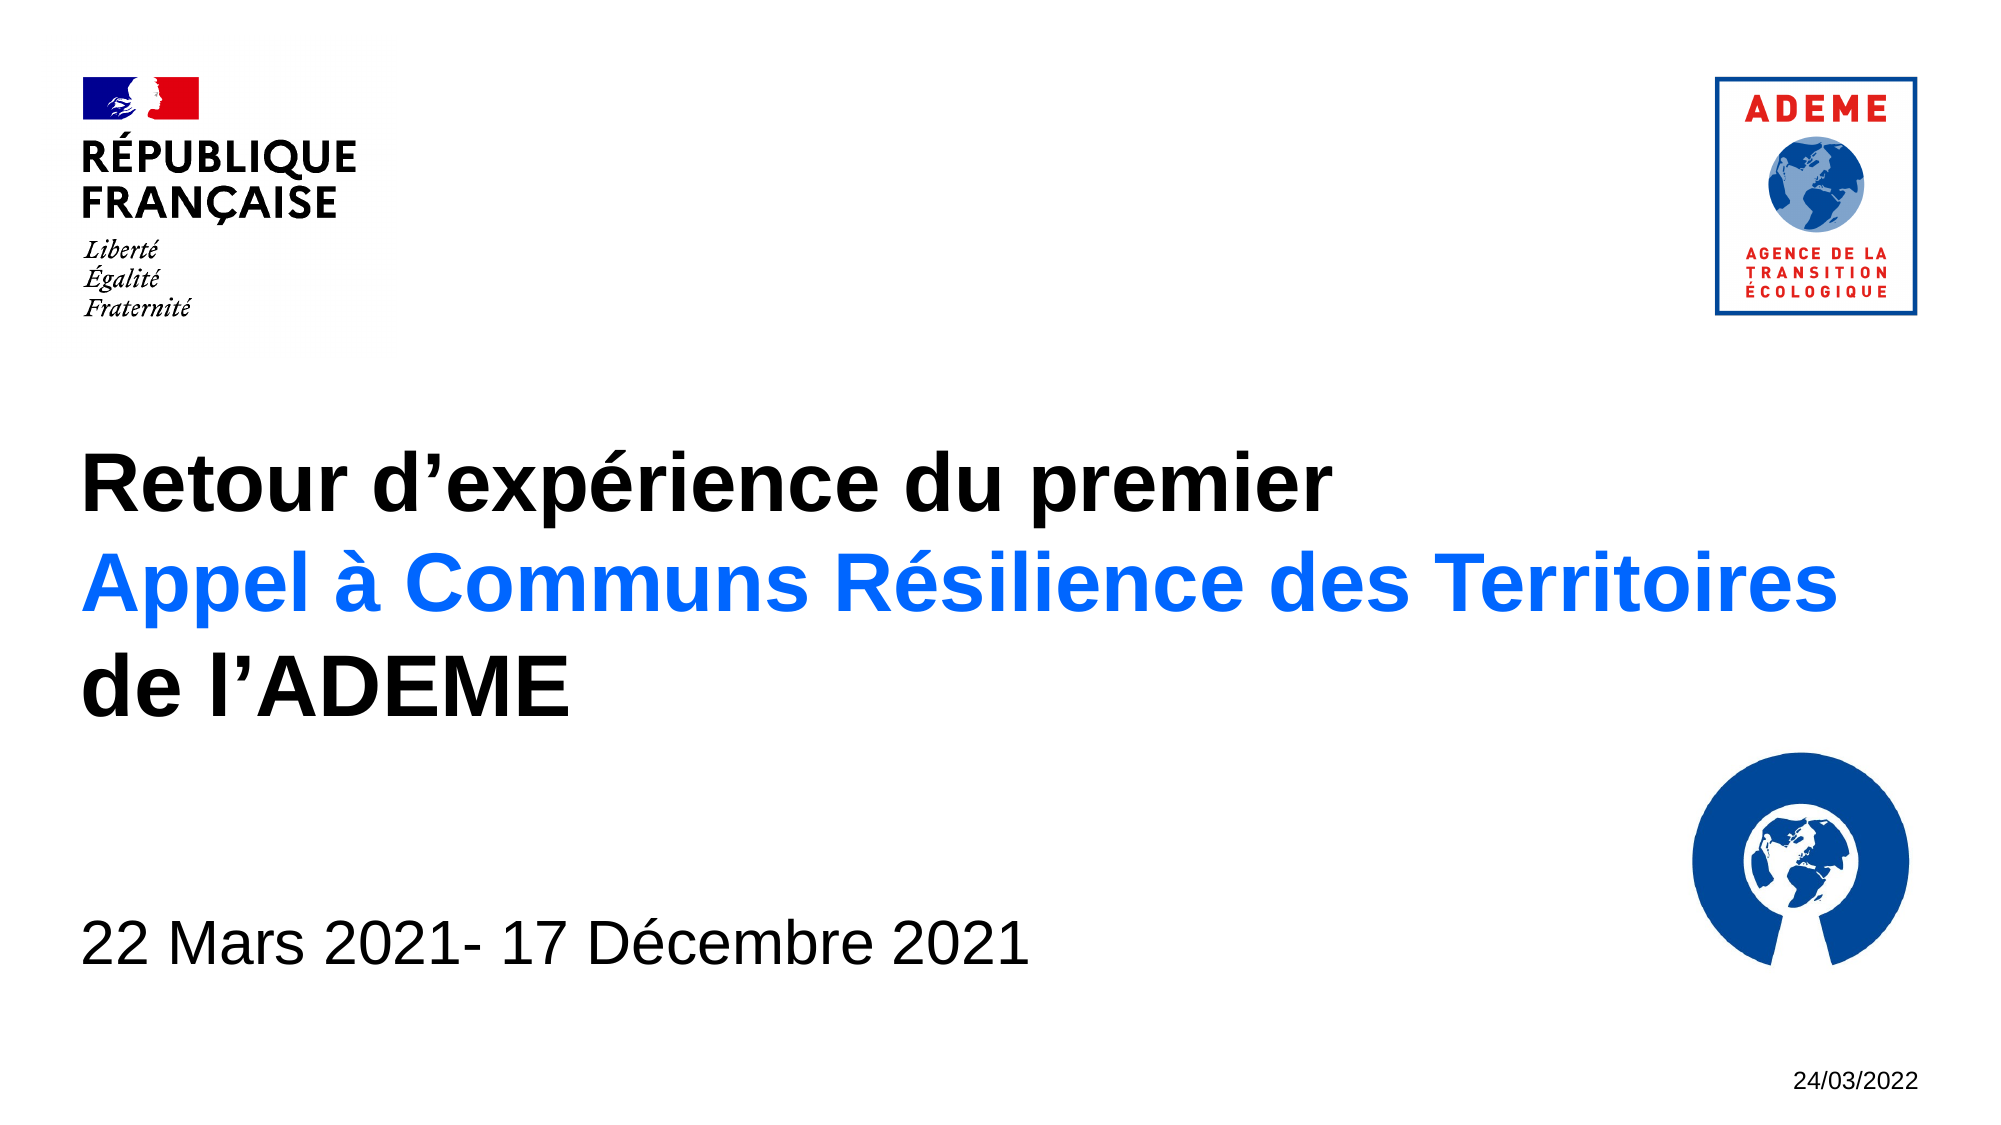

Retour d’expérience du premier Appel à Communs Résilience des Territoires
de l’ADEME
# 22 Mars 2021- 17 Décembre 2021
24/03/2022